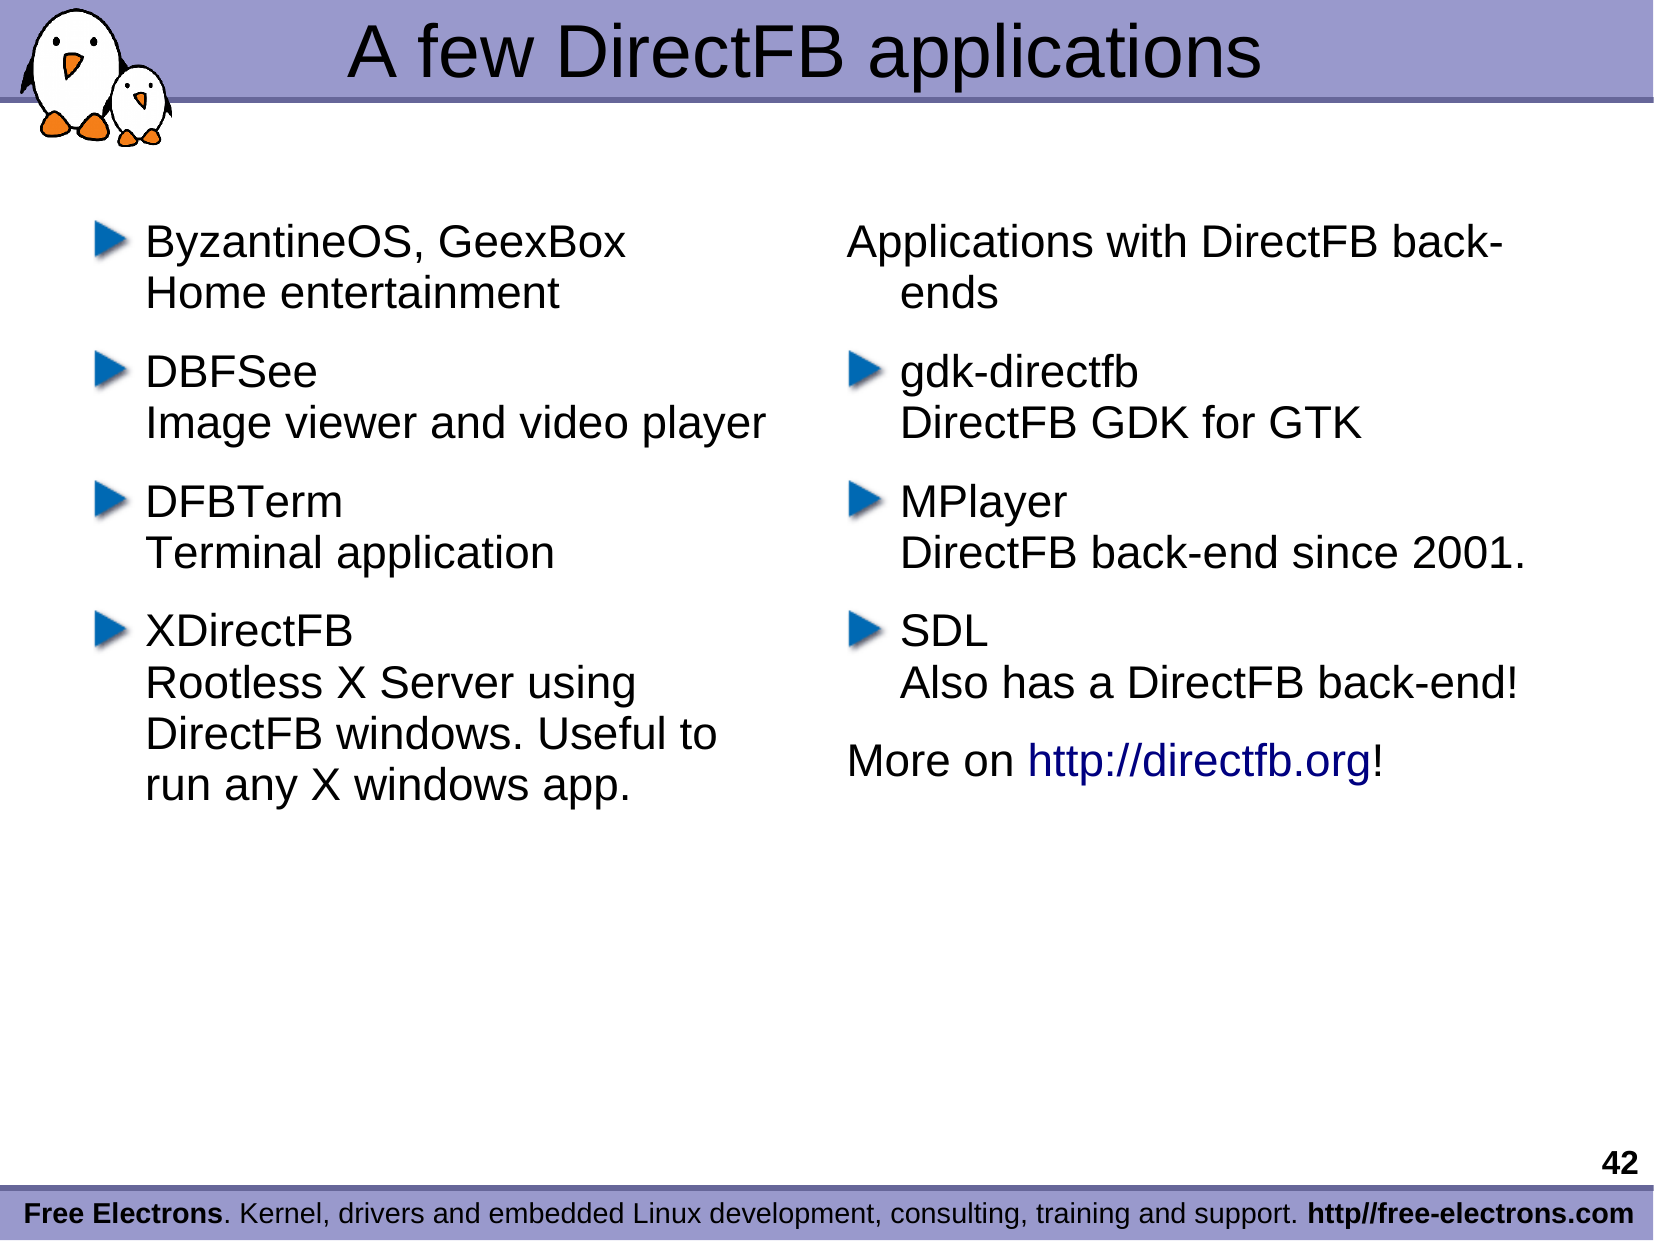

# A few DirectFB applications
ByzantineOS, GeexBox
Home entertainment
DBFSee
Image viewer and video player
DFBTerm
Terminal application
XDirectFB
Rootless X Server using DirectFB windows. Useful to run any X windows app.
Applications with DirectFB back-ends
gdk-directfb
DirectFB GDK for GTK
MPlayer
DirectFB back-end since 2001.
SDL
Also has a DirectFB back-end!
More on http://directfb.org!